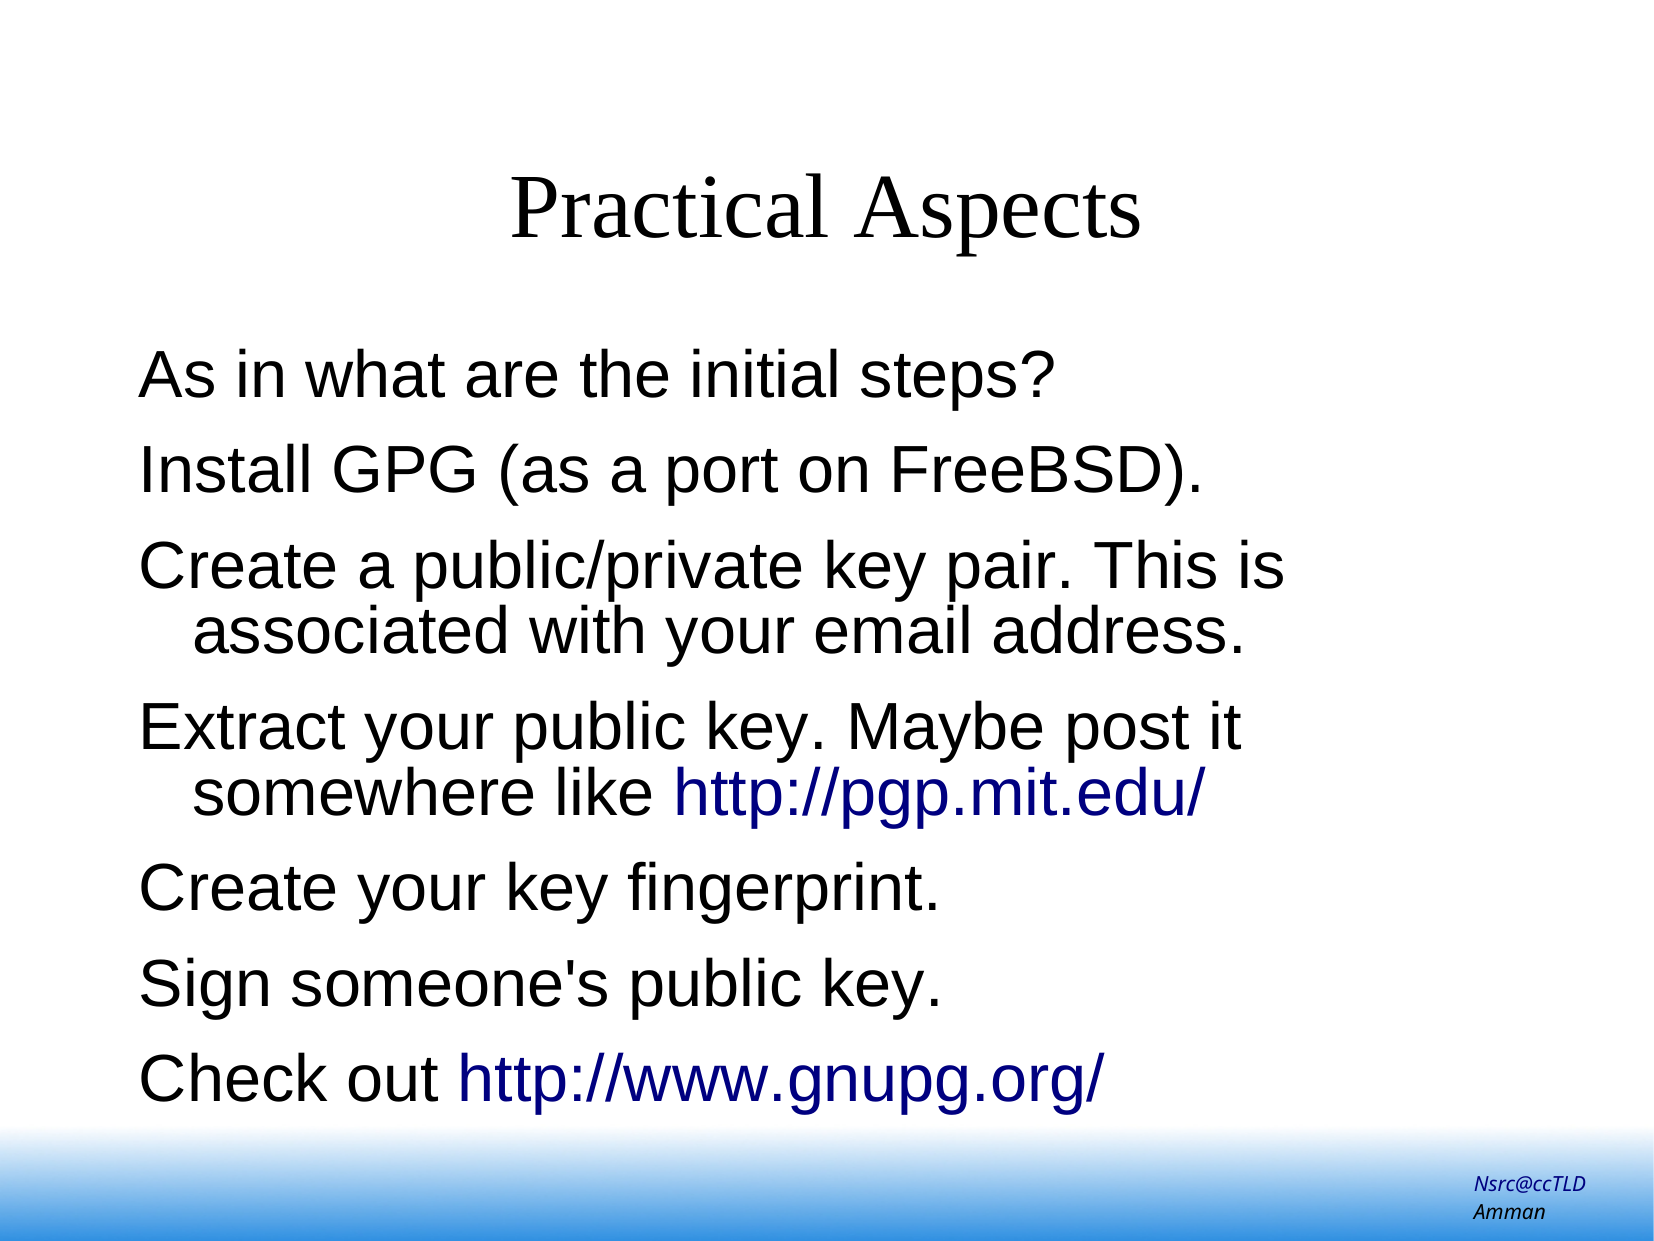

# Practical Aspects
As in what are the initial steps?
Install GPG (as a port on FreeBSD).
Create a public/private key pair. This is associated with your email address.
Extract your public key. Maybe post it somewhere like http://pgp.mit.edu/
Create your key fingerprint.
Sign someone's public key.
Check out http://www.gnupg.org/